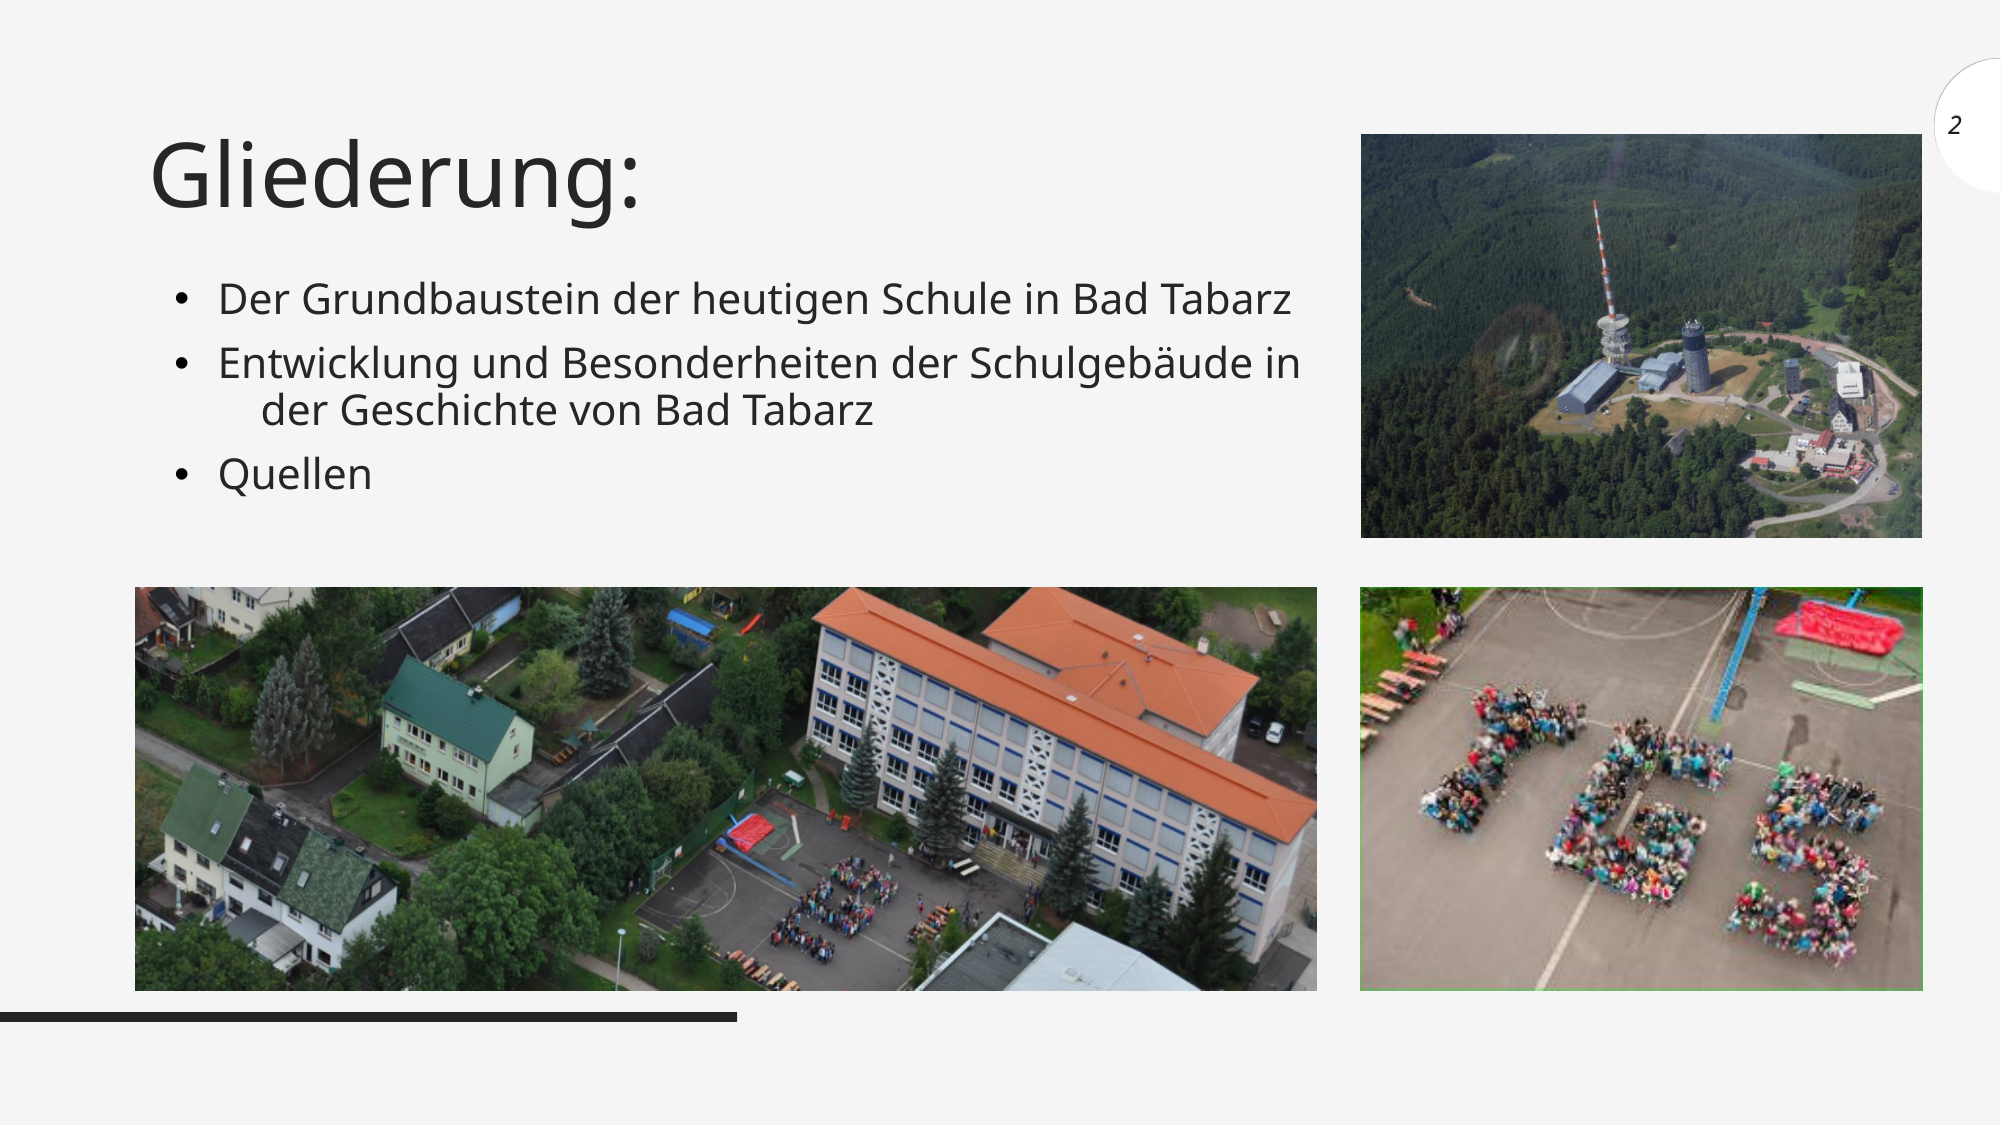

# Gliederung:
Der Grundbaustein der heutigen Schule in Bad Tabarz
Entwicklung und Besonderheiten der Schulgebäude in der Geschichte von Bad Tabarz
Quellen